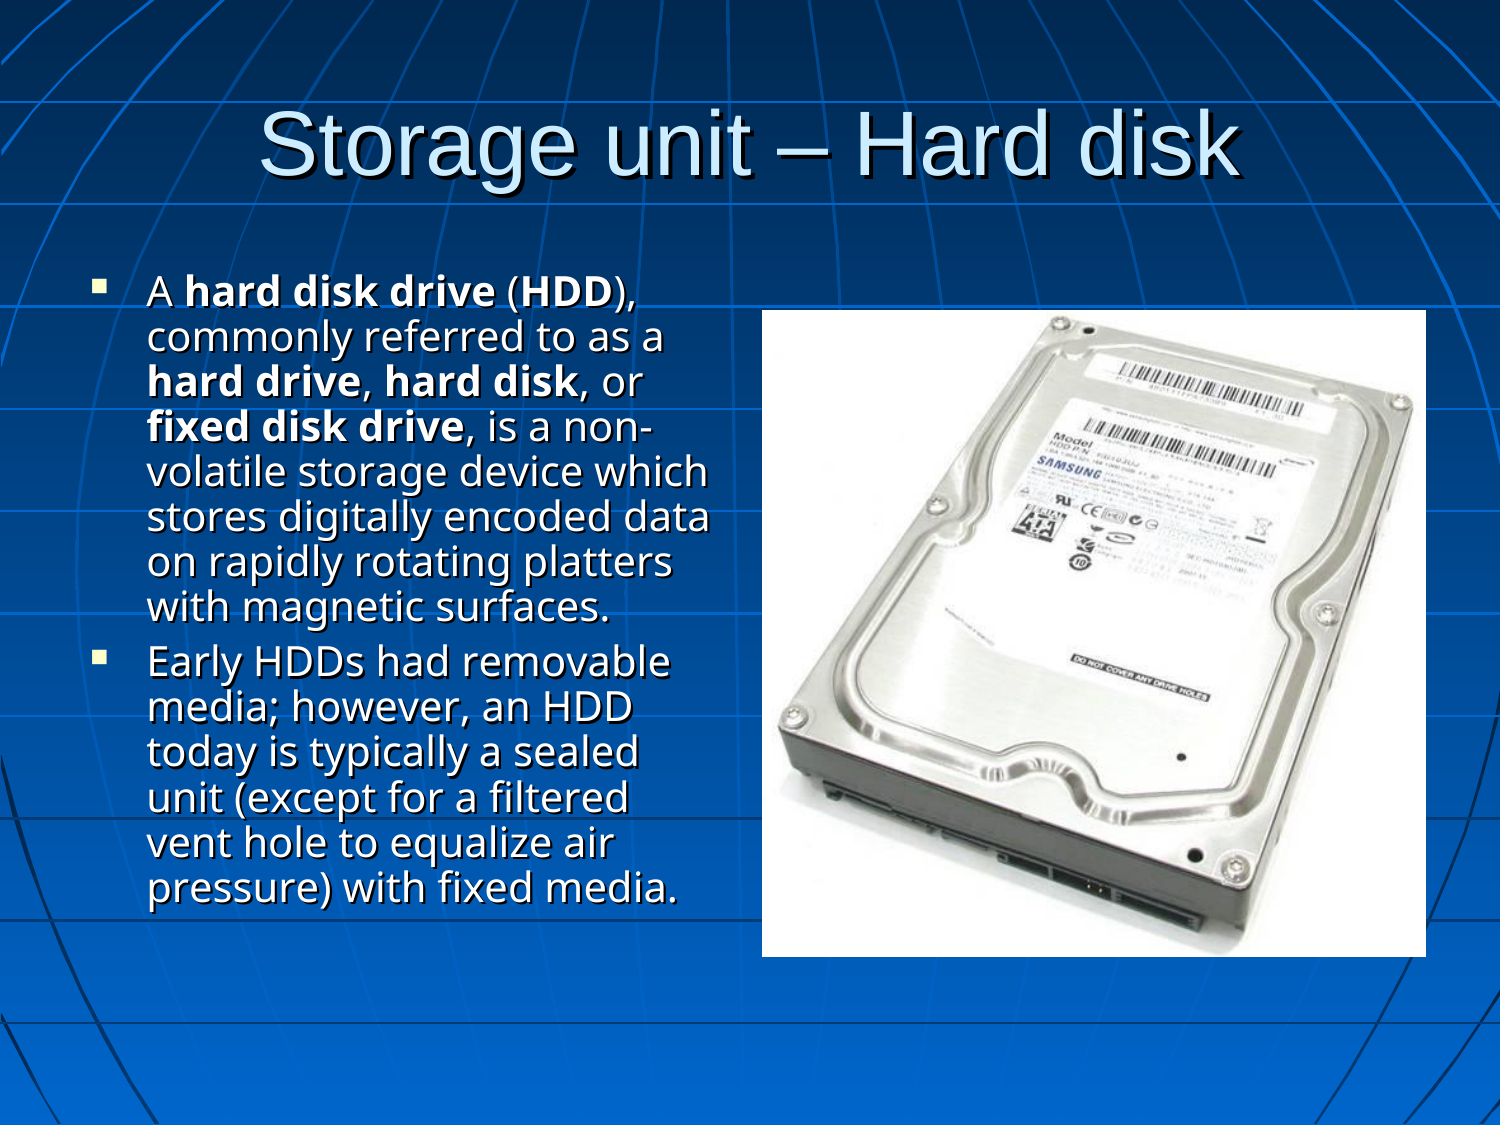

# Storage unit – Hard disk
A hard disk drive (HDD), commonly referred to as a hard drive, hard disk, or fixed disk drive, is a non-volatile storage device which stores digitally encoded data on rapidly rotating platters with magnetic surfaces.
Early HDDs had removable media; however, an HDD today is typically a sealed unit (except for a filtered vent hole to equalize air pressure) with fixed media.